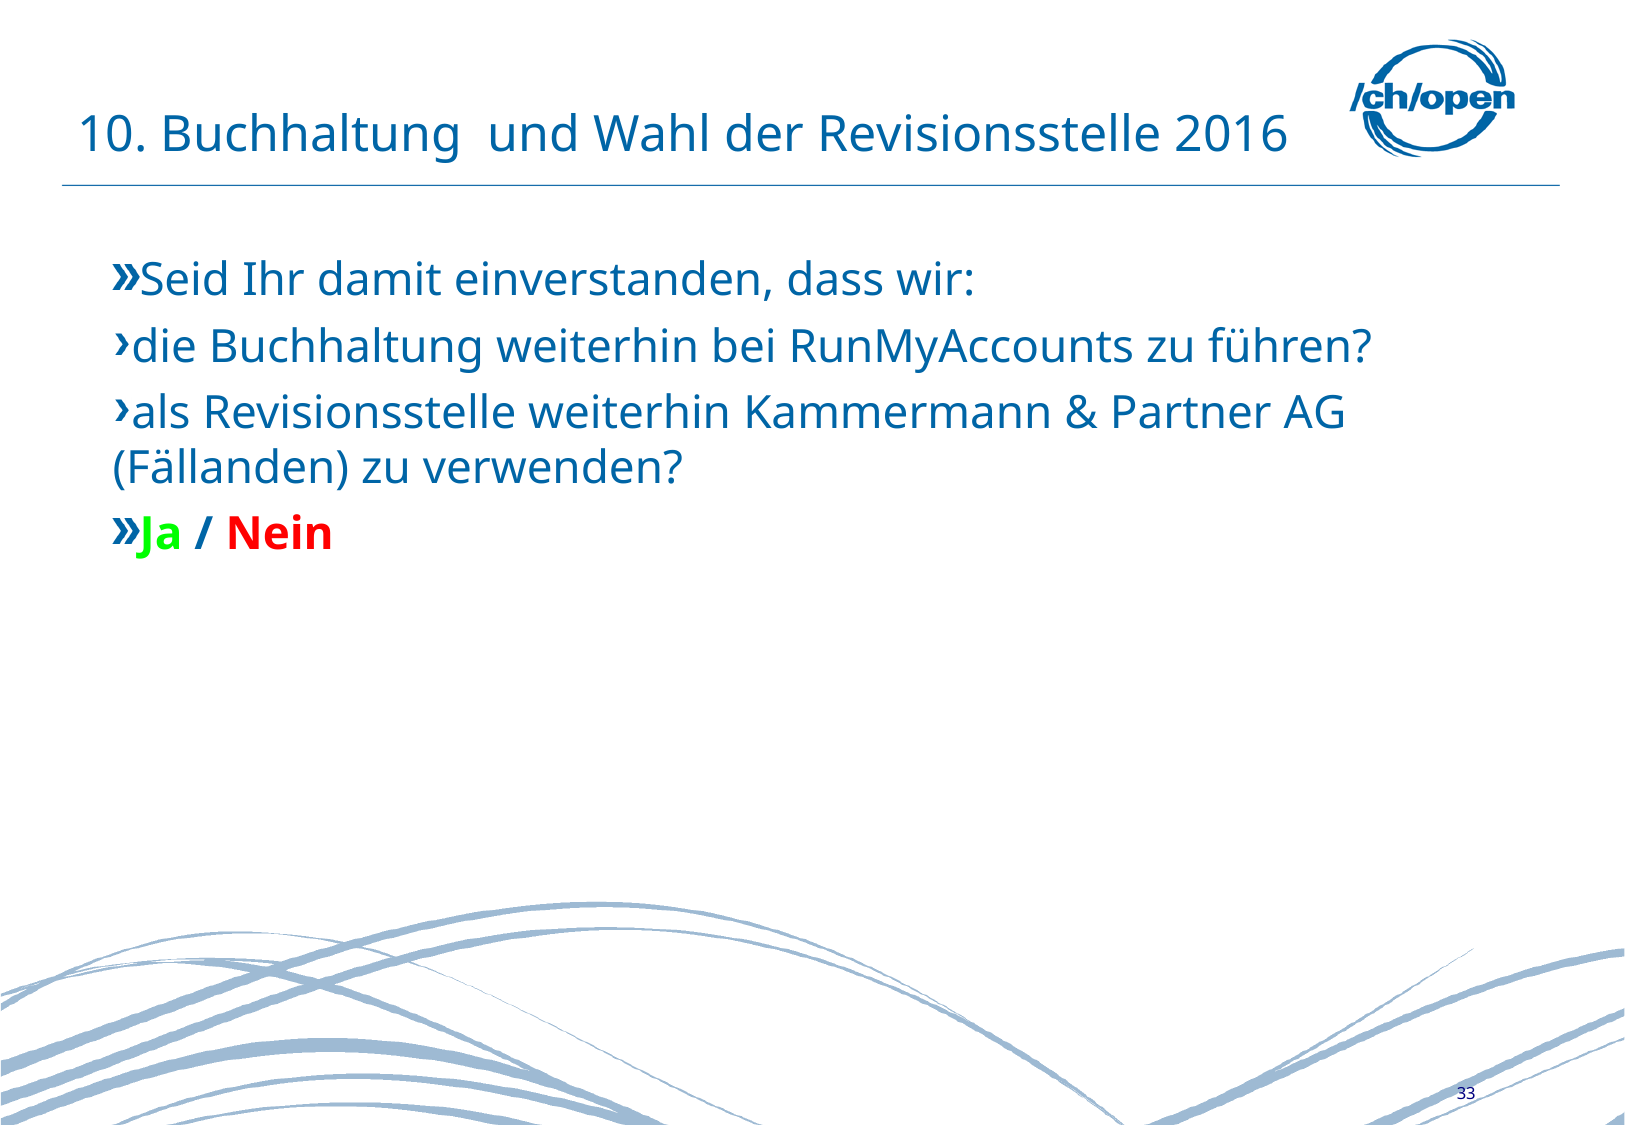

# 10. Buchhaltung und Wahl der Revisionsstelle 2016
Seid Ihr damit einverstanden, dass wir:
die Buchhaltung weiterhin bei RunMyAccounts zu führen?
als Revisionsstelle weiterhin Kammermann & Partner AG (Fällanden) zu verwenden?
Ja / Nein